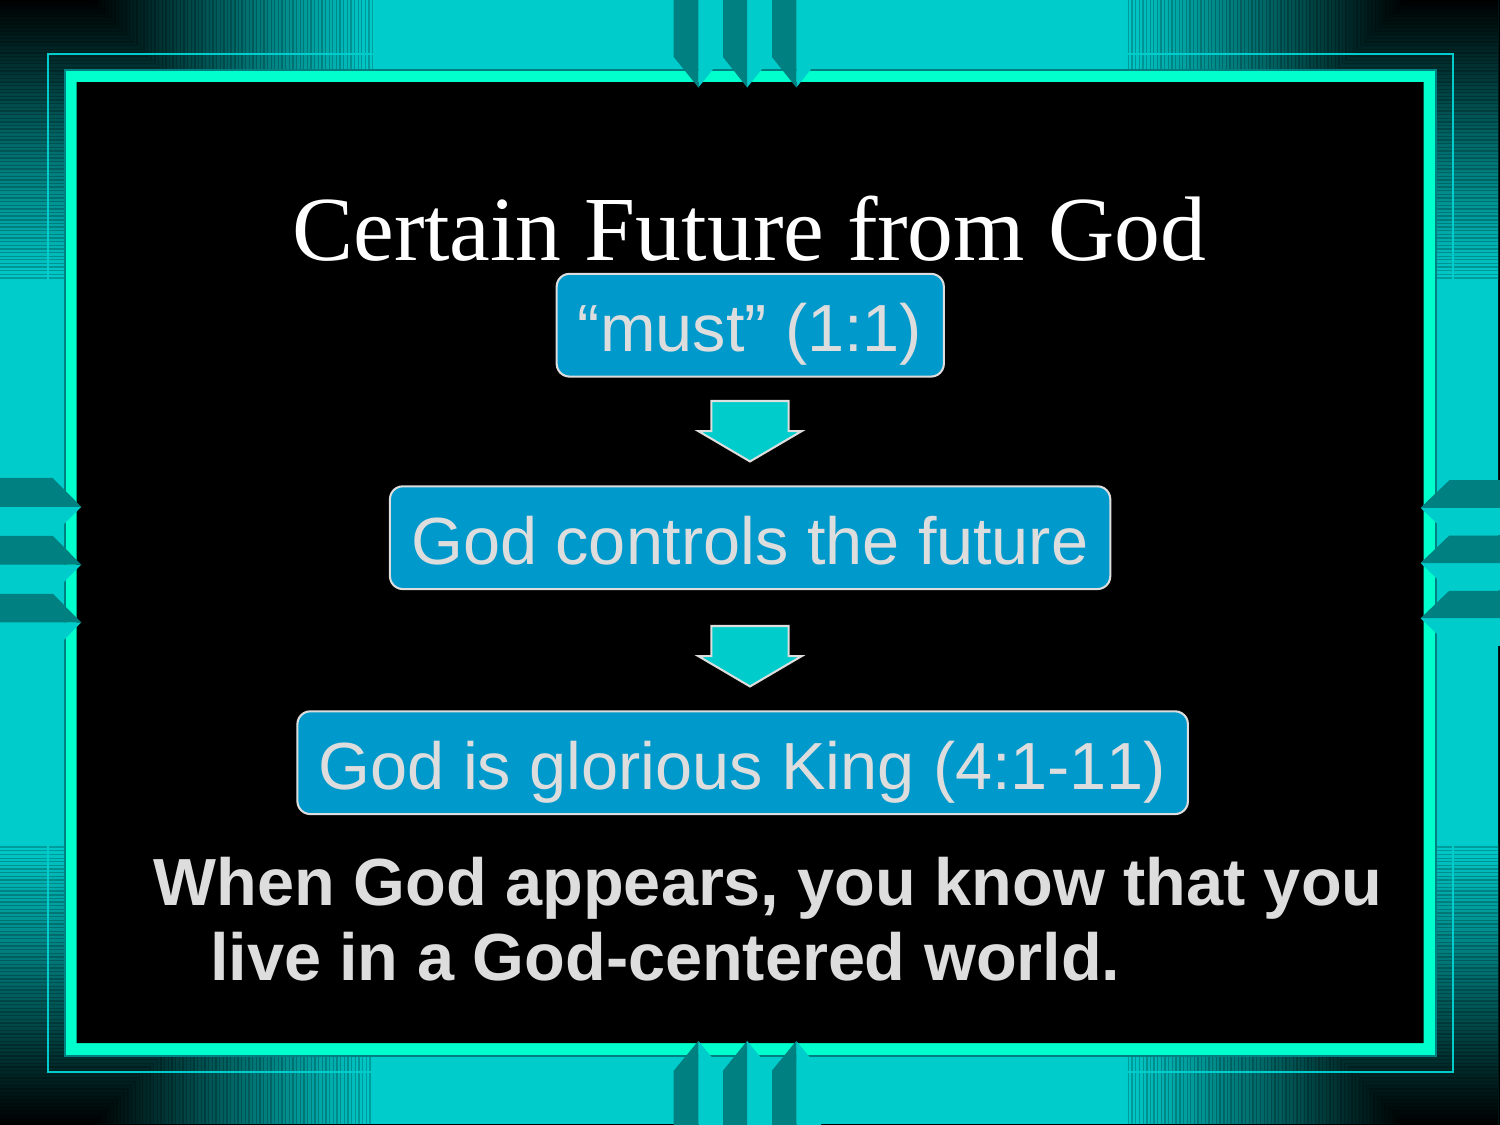

# Certain Future from God
“must” (1:1)
God controls the future
God is glorious King (4:1-11)
When God appears, you know that you live in a God-centered world.